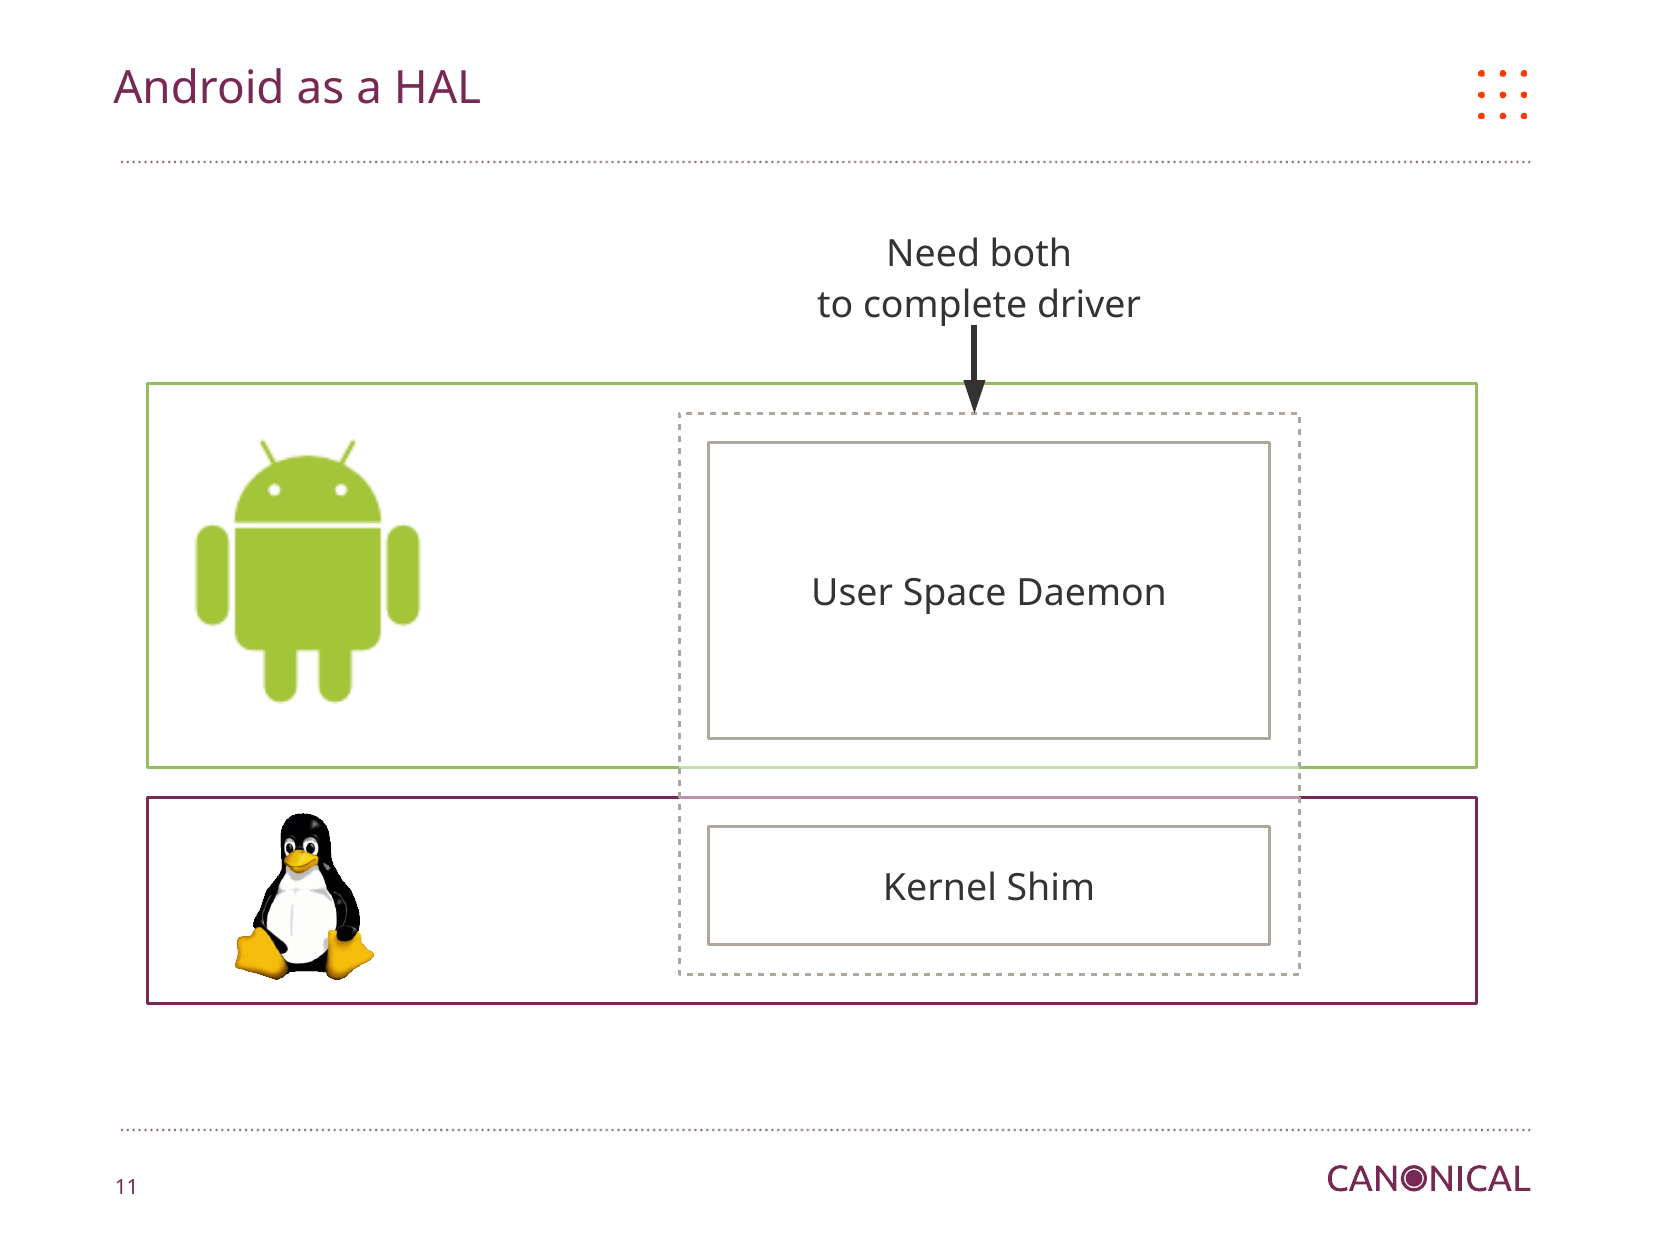

# Android as a HAL
Need both
to complete driver
User Space Daemon
Kernel Shim